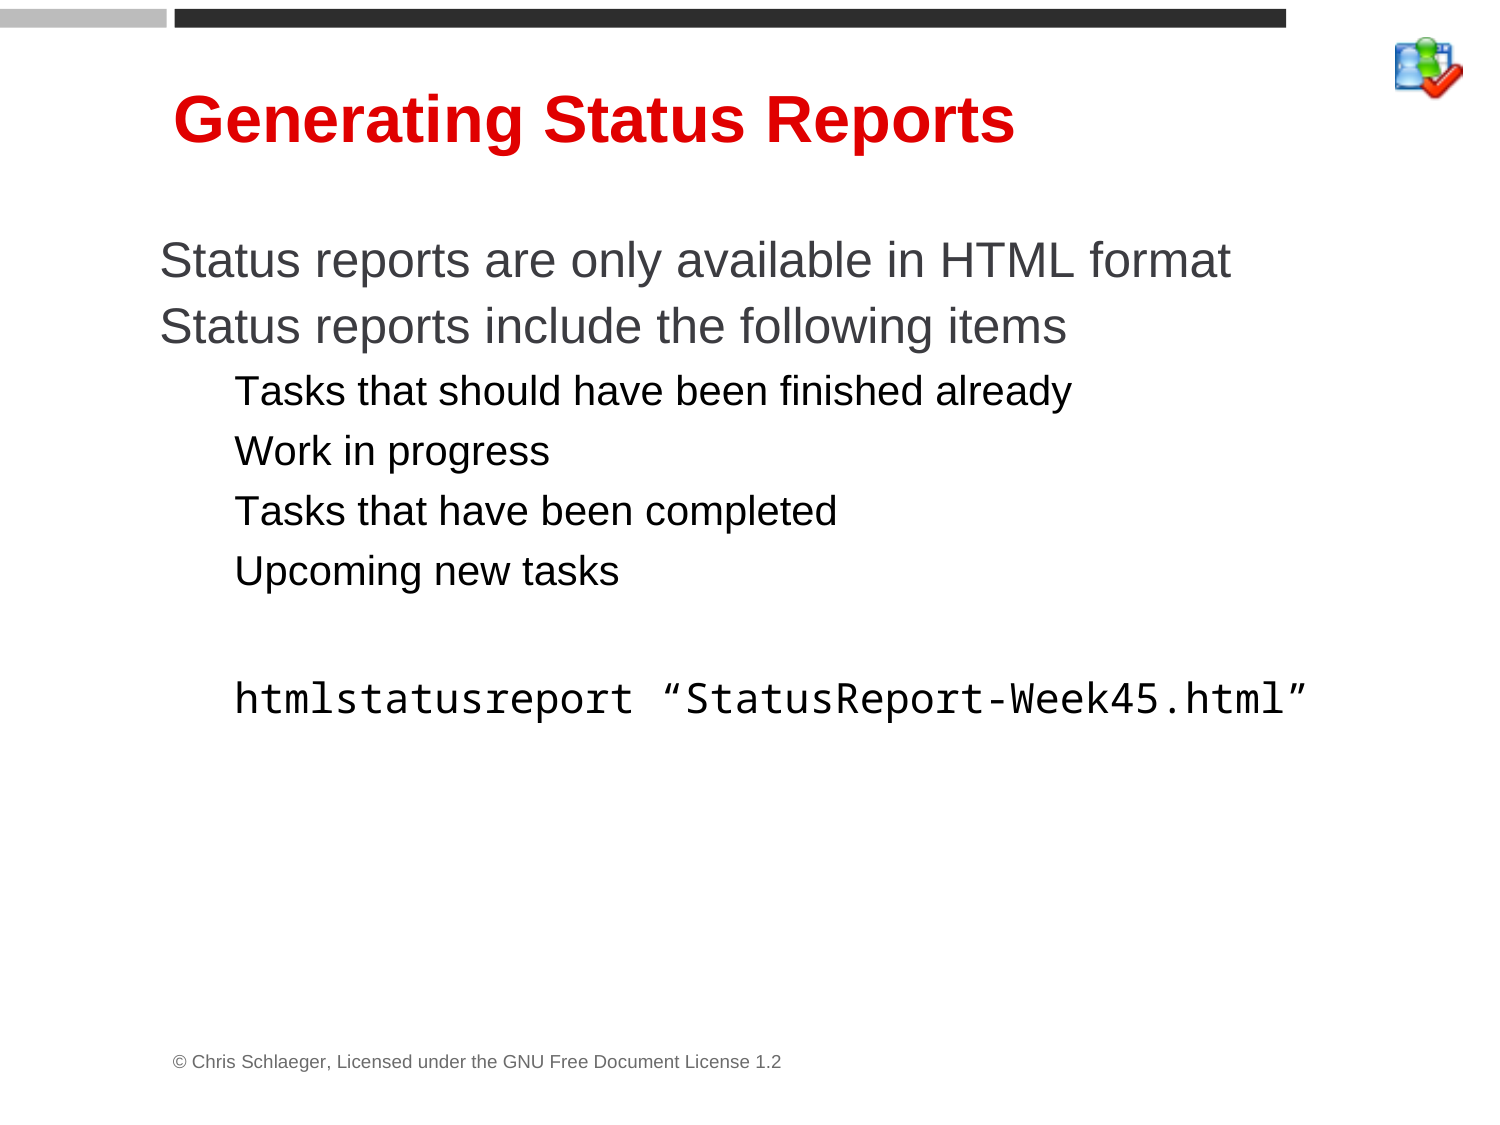

# Generating Status Reports
Status reports are only available in HTML format
Status reports include the following items
Tasks that should have been finished already
Work in progress
Tasks that have been completed
Upcoming new tasks
htmlstatusreport “StatusReport-Week45.html”